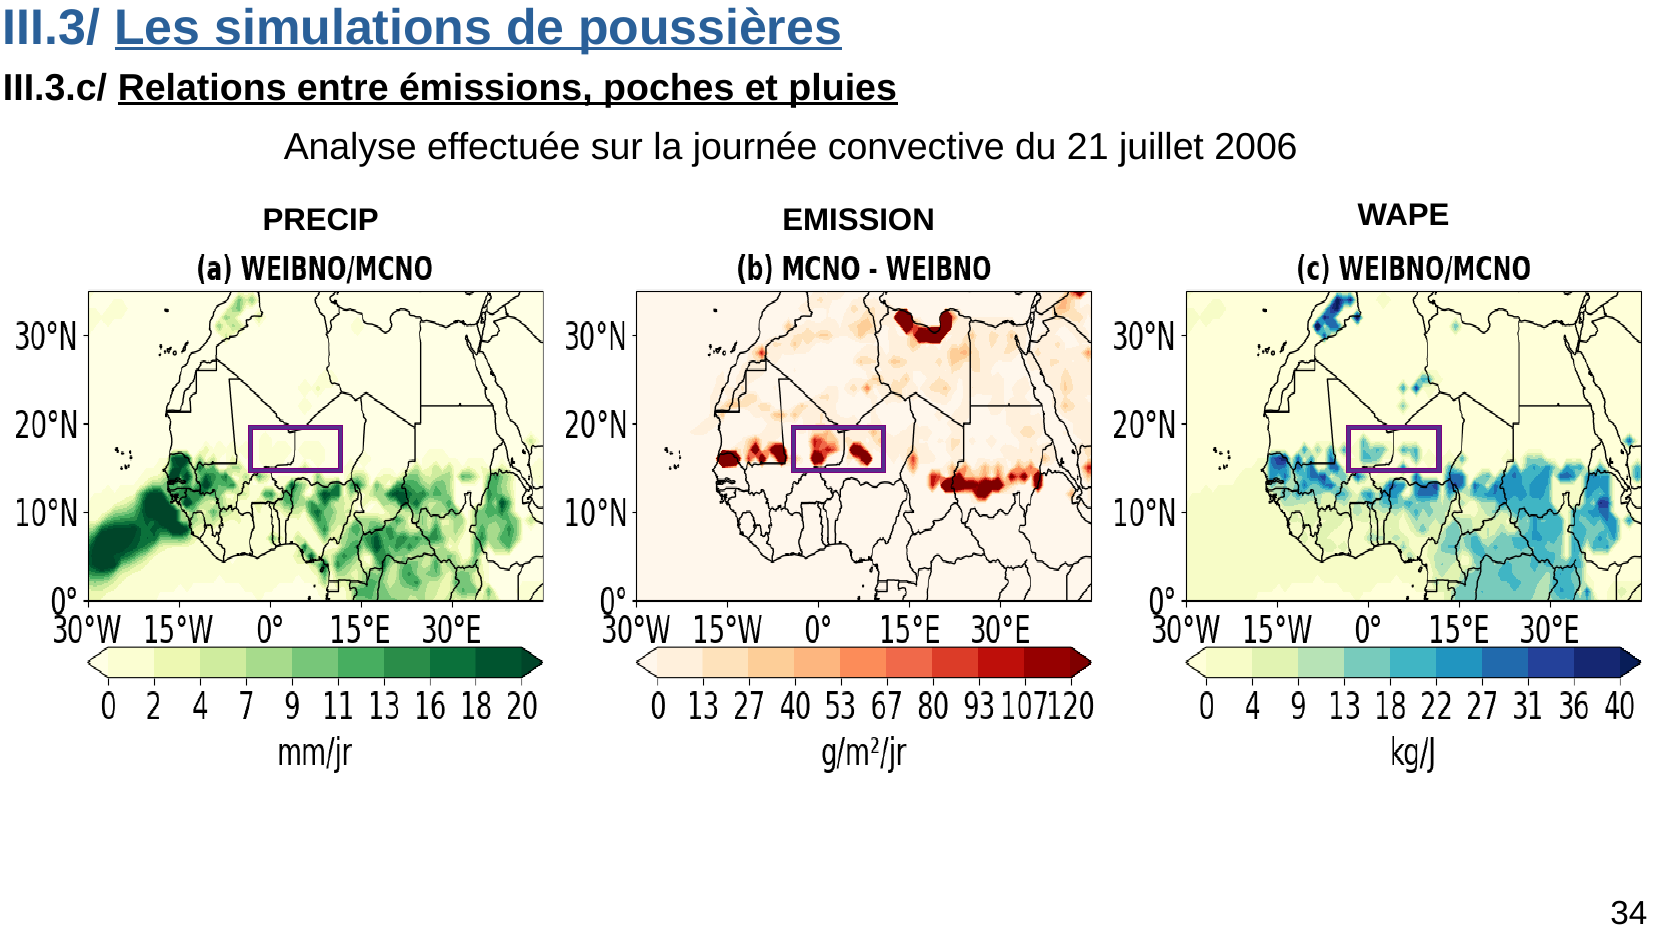

III.3/ Les simulations de poussières
III.3.c/ Relations entre émissions, poches et pluies
 Analyse effectuée sur la journée convective du 21 juillet 2006
 WAPE
PRECIP
EMISSION
34